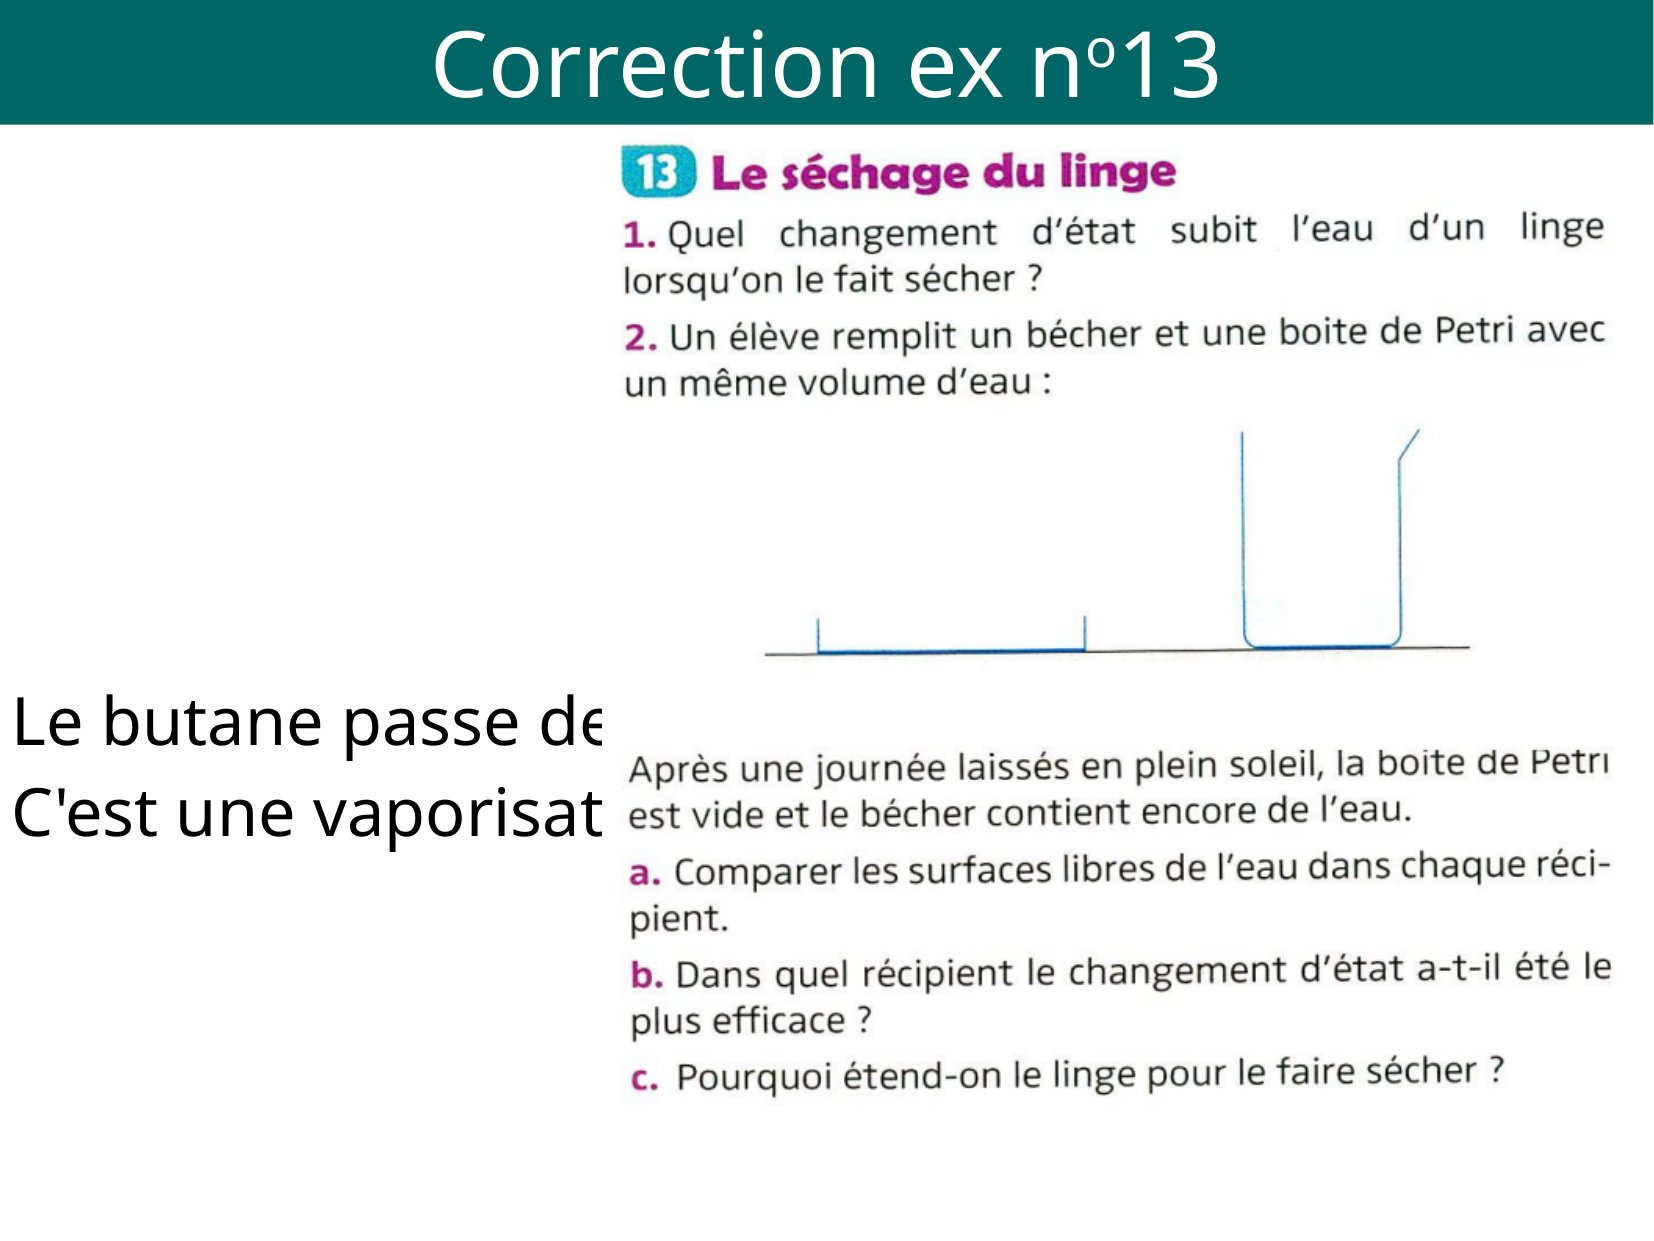

# Correction ex no13
Le butane passe de l'état liquide à l'état gazeux. C'est une vaporisation.